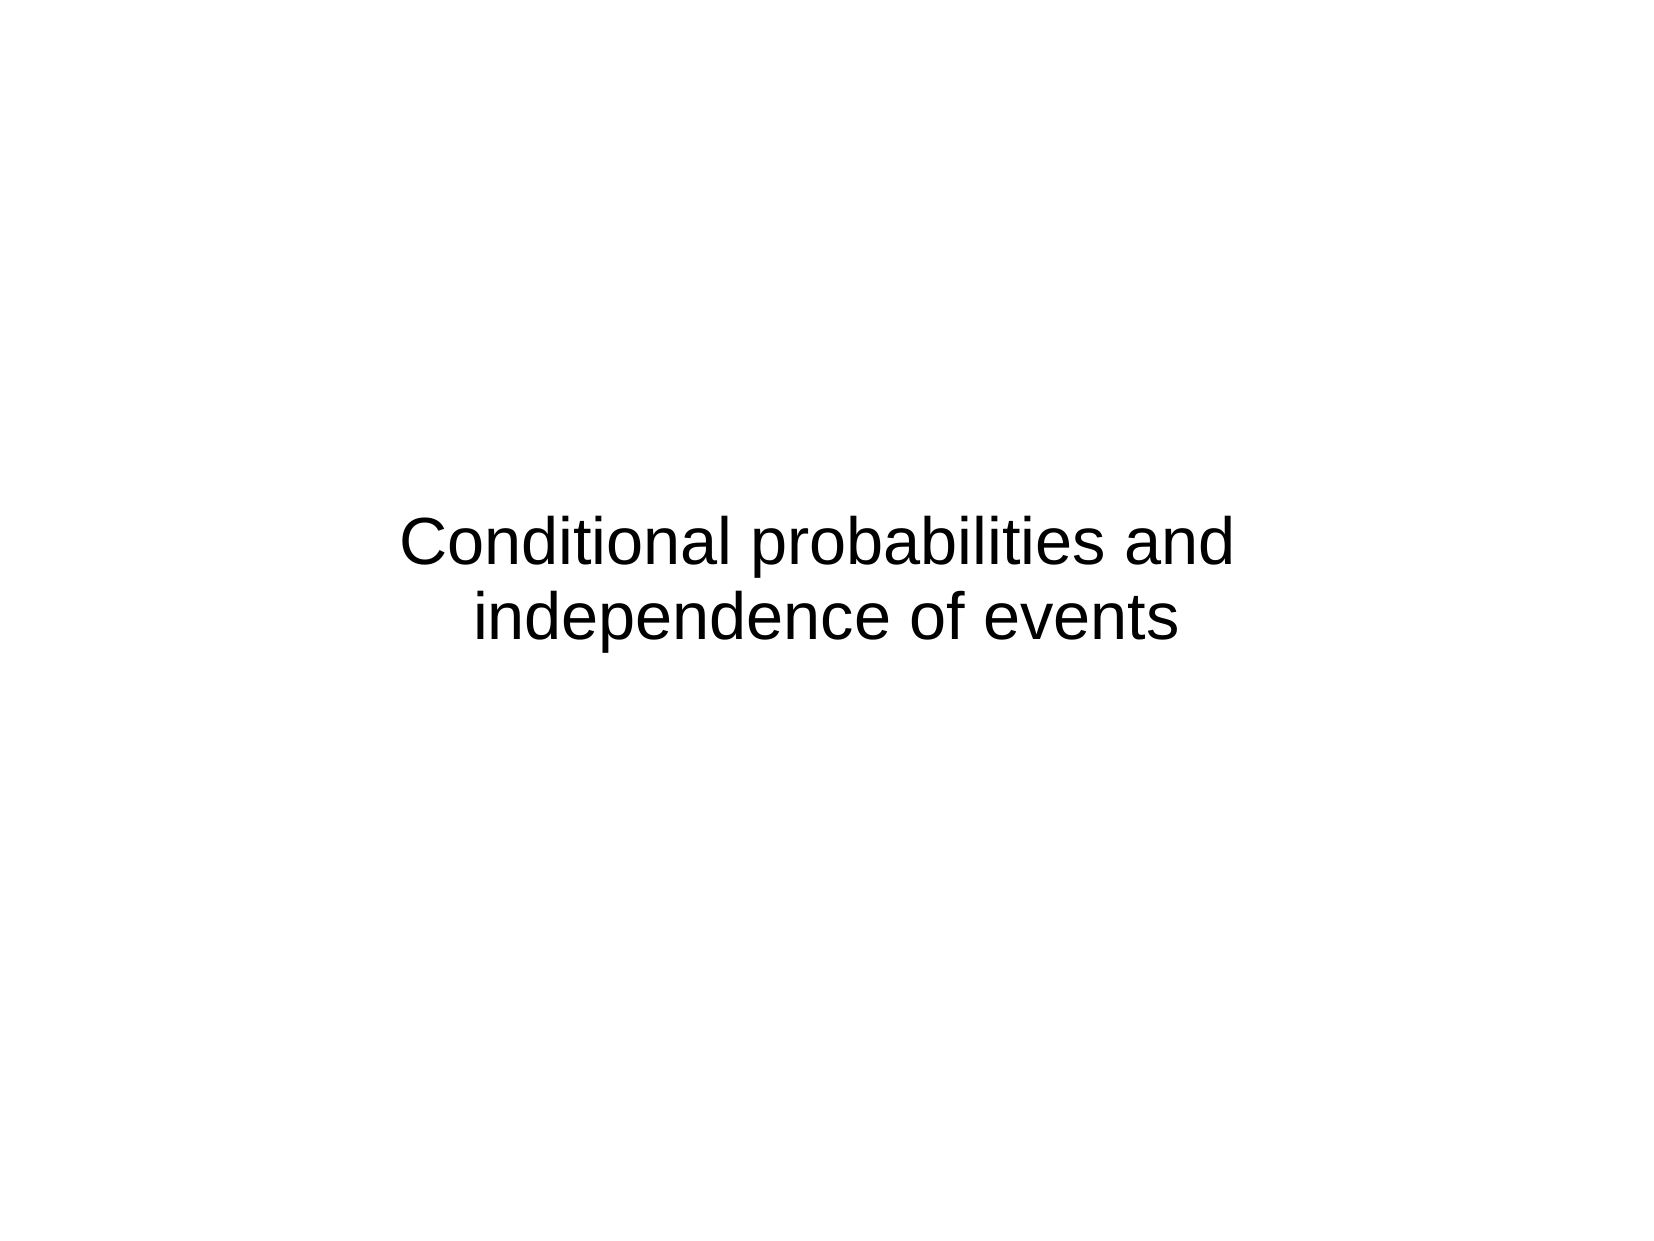

# Conditional probabilities and
independence of events